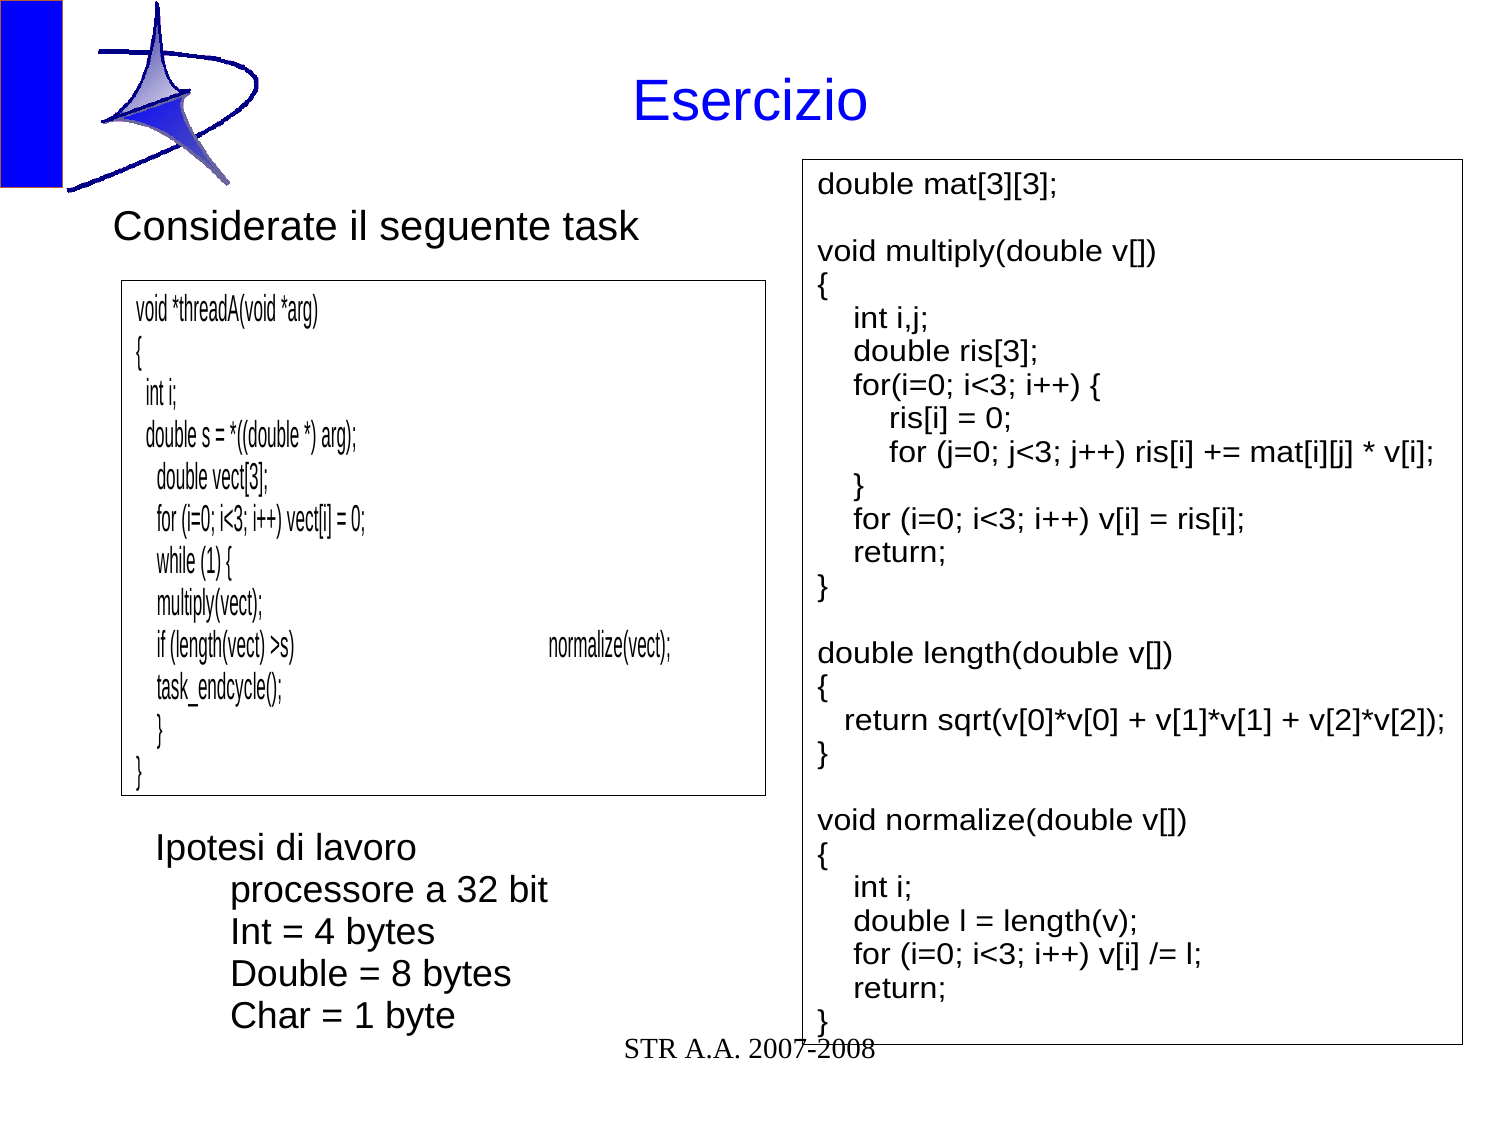

# Esercizio
double mat[3][3];
void multiply(double v[])
{
 int i,j;
 double ris[3];
 for(i=0; i<3; i++) {
 ris[i] = 0;
 for (j=0; j<3; j++) ris[i] += mat[i][j] * v[i];
 }
 for (i=0; i<3; i++) v[i] = ris[i];
 return;
}
double length(double v[])
{
 return sqrt(v[0]*v[0] + v[1]*v[1] + v[2]*v[2]);
}
void normalize(double v[])
{
 int i;
 double l = length(v);
 for (i=0; i<3; i++) v[i] /= l;
 return;
}
Considerate il seguente task
void *threadA(void *arg)
{
 int i;
 double s = *((double *) arg);
	double vect[3];
	for (i=0; i<3; i++) vect[i] = 0;
	while (1) {
		multiply(vect);
		if (length(vect) >s) 				normalize(vect);
		task_endcycle();
	}
}
Ipotesi di lavoro
processore a 32 bit
Int = 4 bytes
Double = 8 bytes
Char = 1 byte
STR A.A. 2007-2008